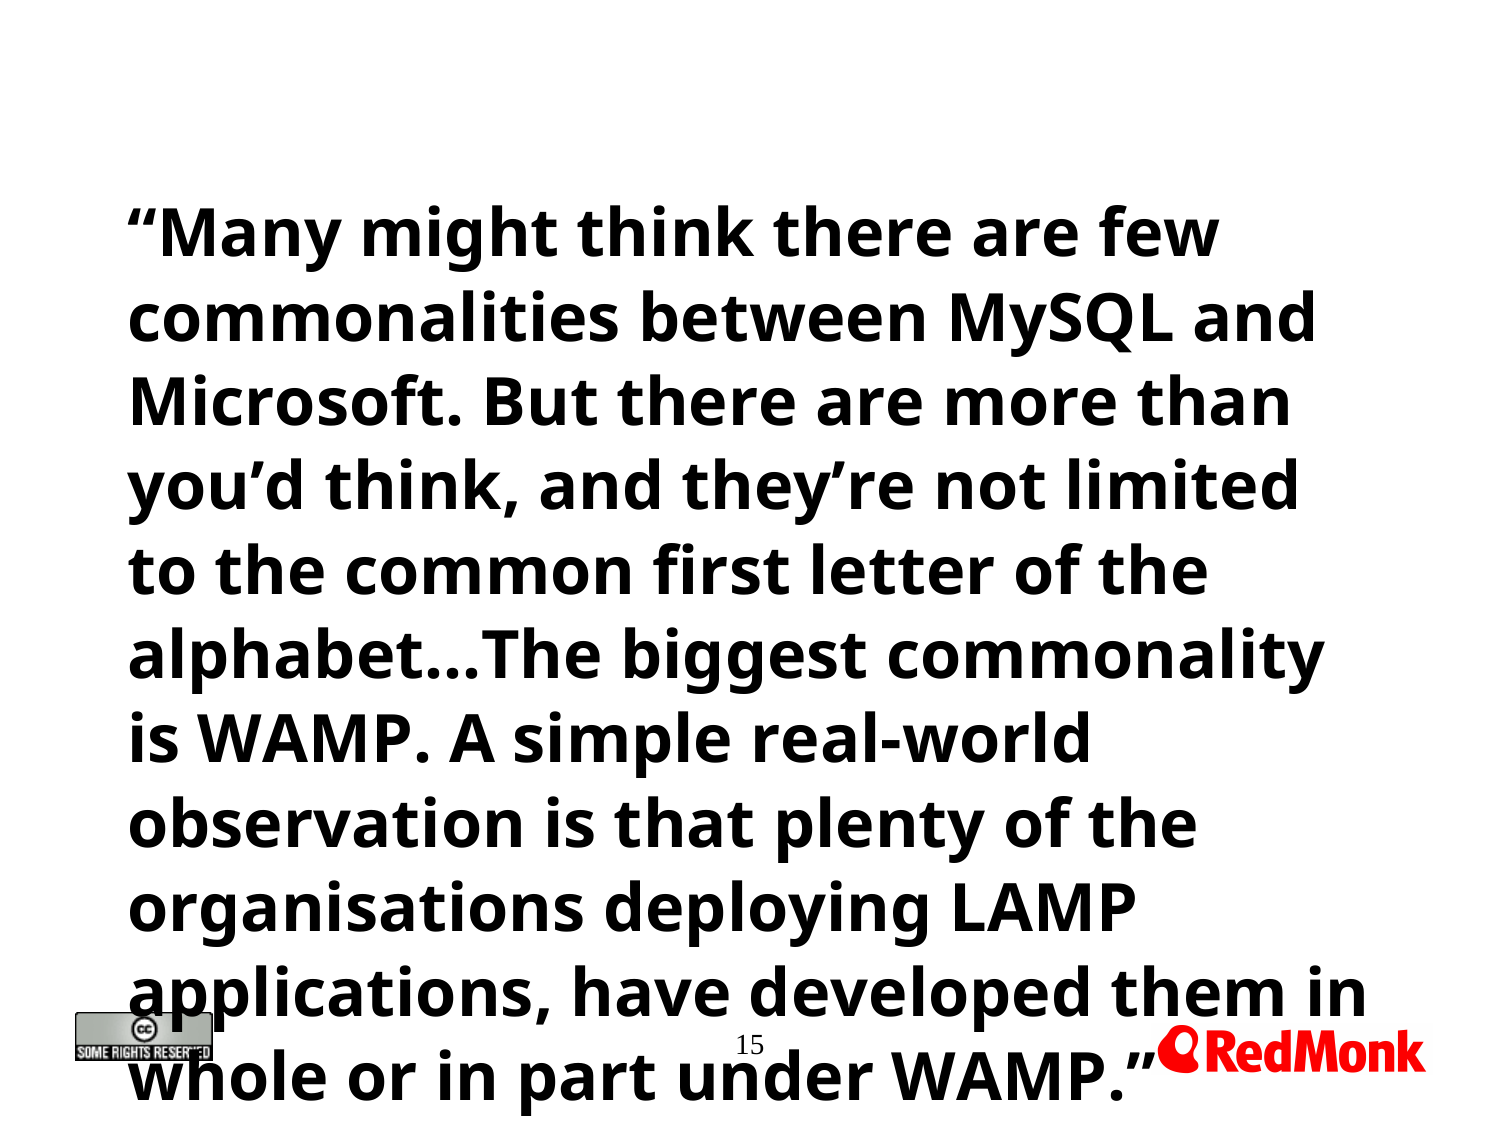

“Many might think there are few commonalities between MySQL and Microsoft. But there are more than you’d think, and they’re not limited to the common first letter of the alphabet...The biggest commonality is WAMP. A simple real-world observation is that plenty of the organisations deploying LAMP applications, have developed them in whole or in part under WAMP.”
- Kaj Arnö, MySQL, 7.28.07